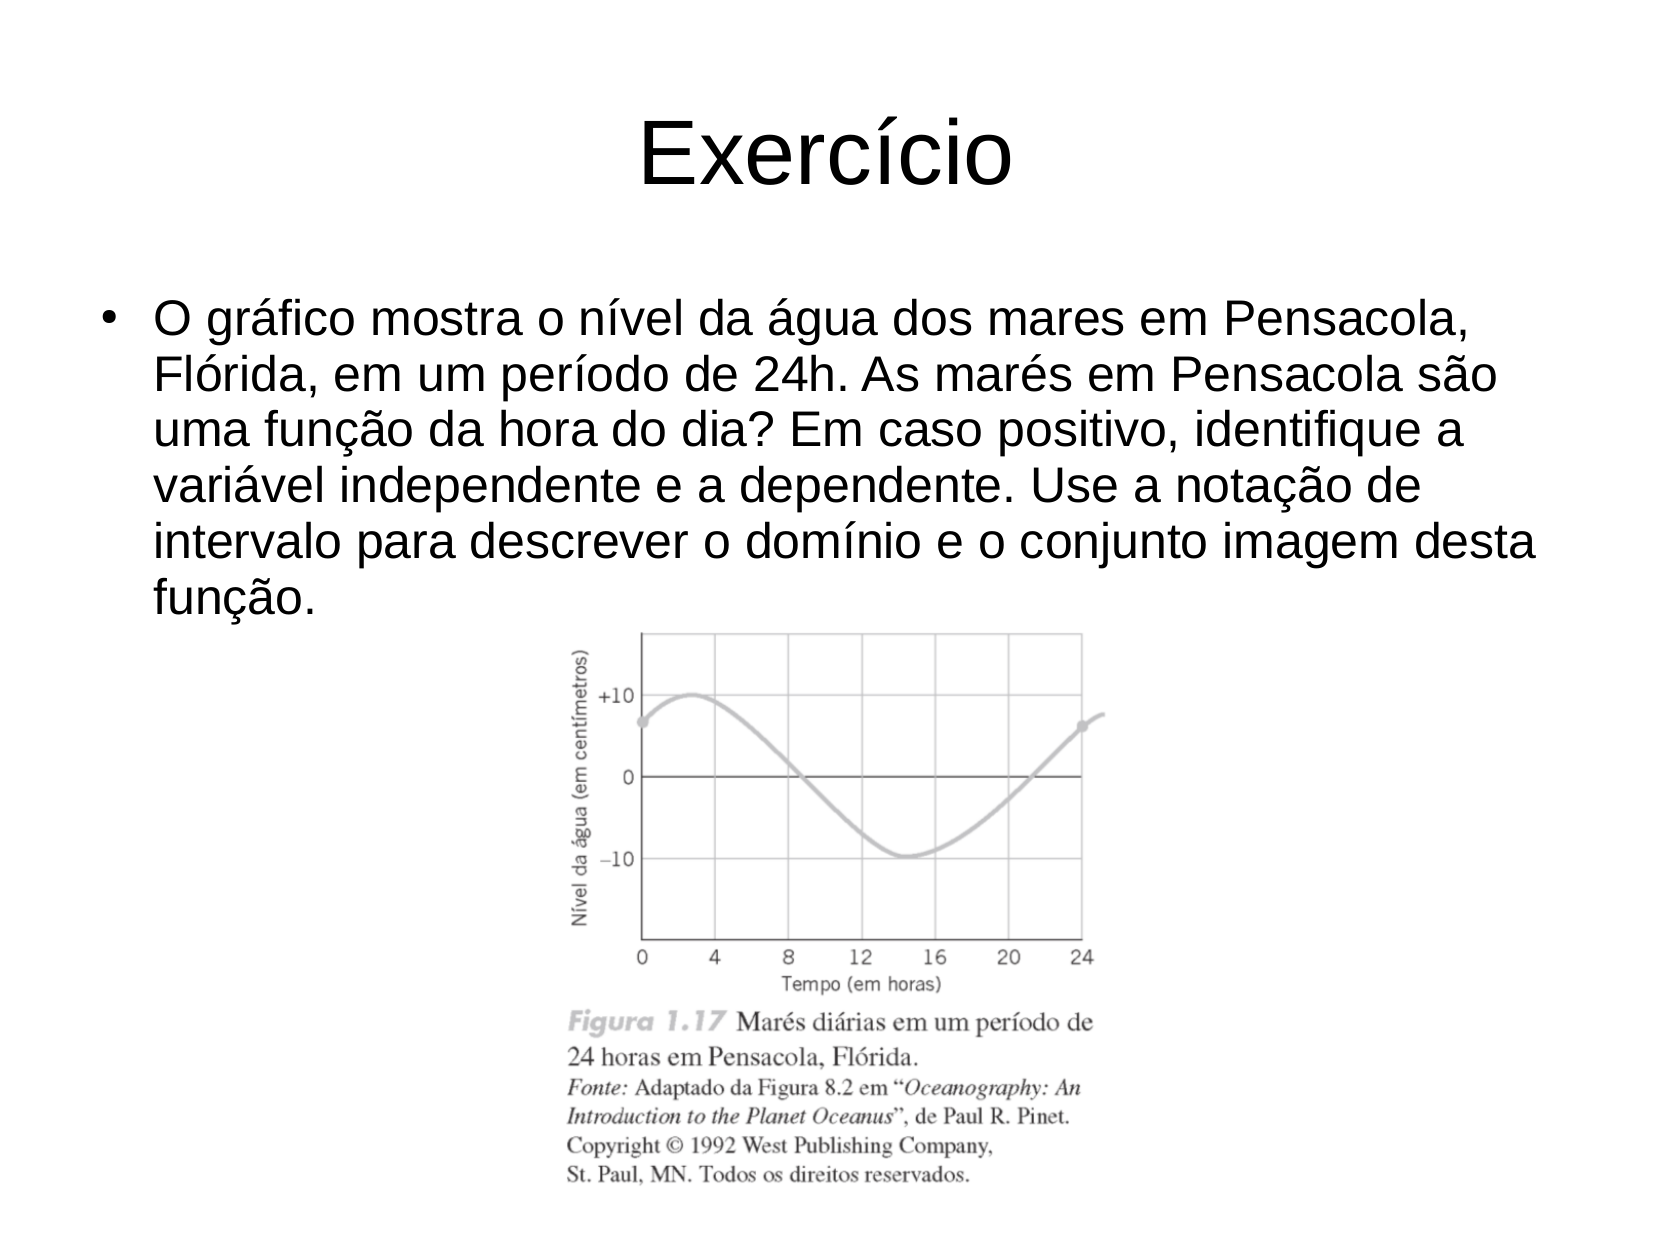

# Exercício
O gráfico mostra o nível da água dos mares em Pensacola, Flórida, em um período de 24h. As marés em Pensacola são uma função da hora do dia? Em caso positivo, identifique a variável independente e a dependente. Use a notação de intervalo para descrever o domínio e o conjunto imagem desta função.